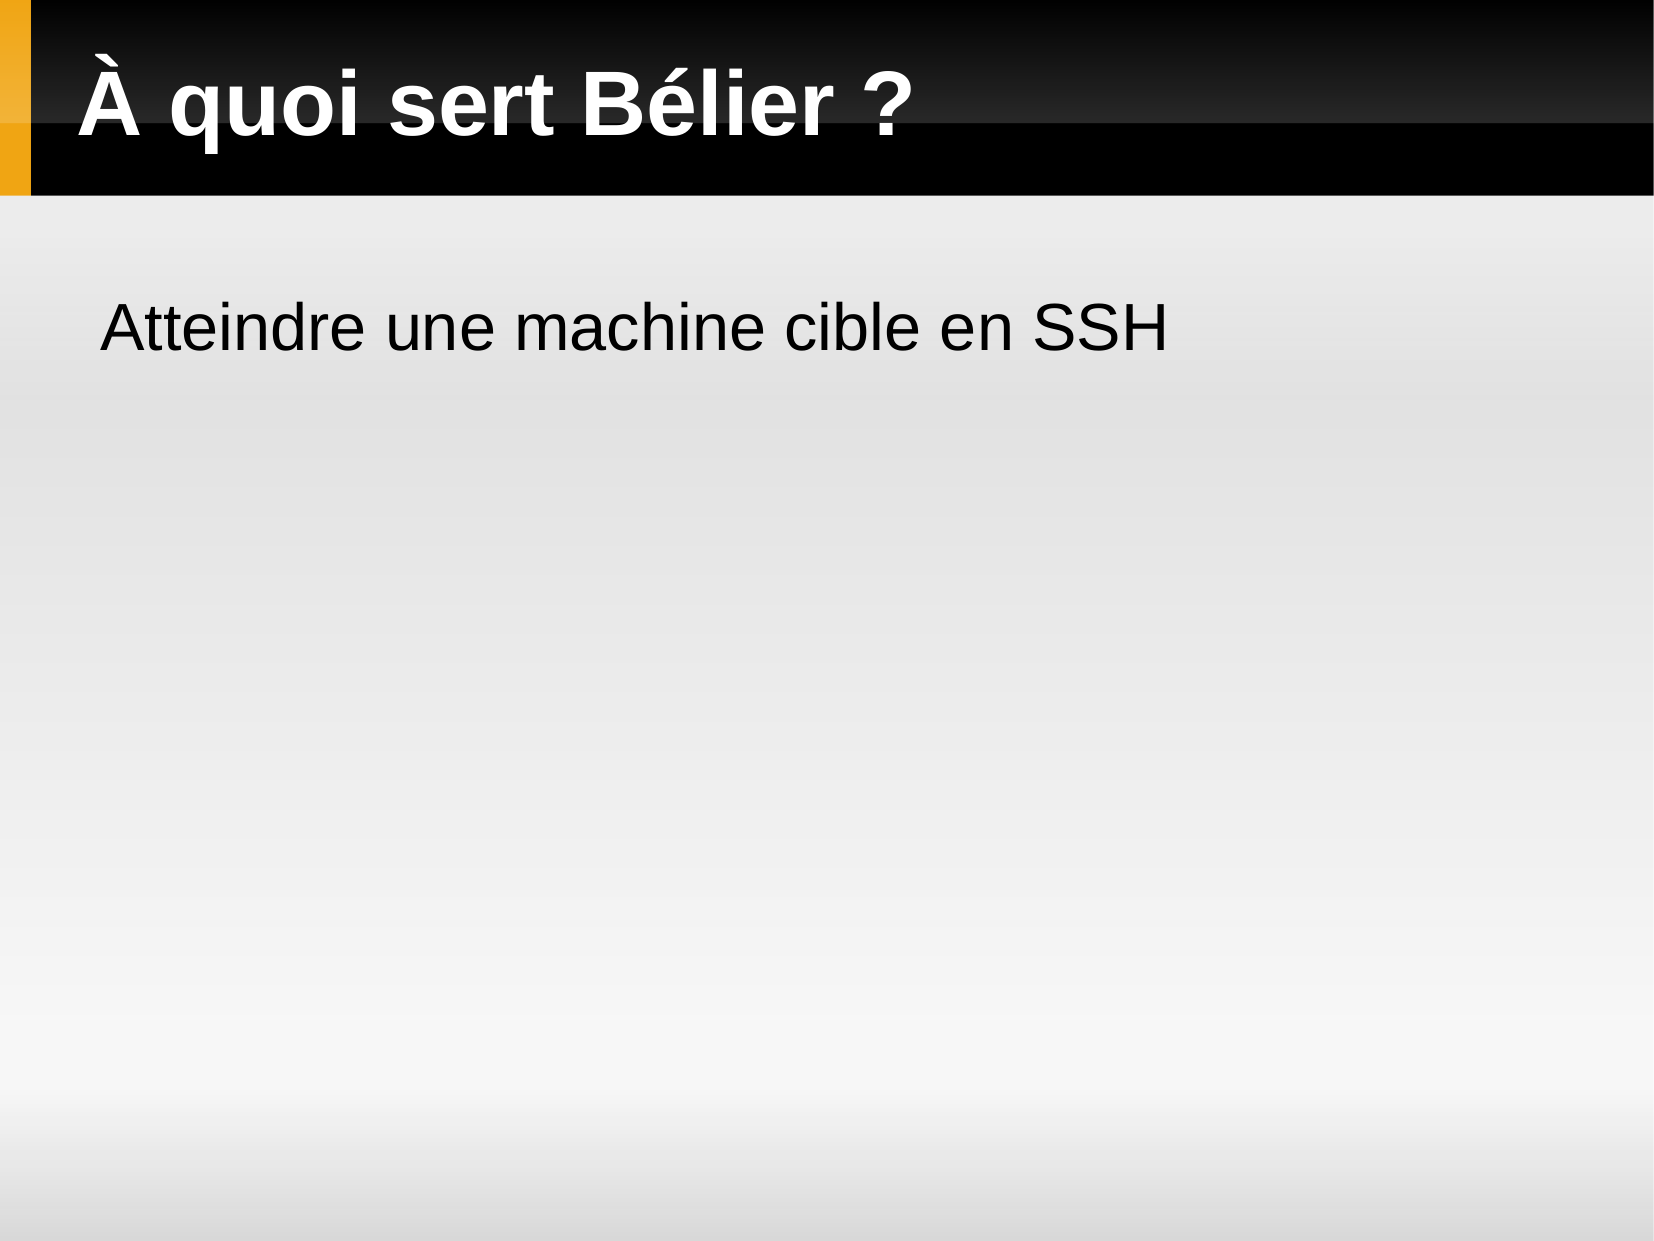

# À quoi sert Bélier ?
Atteindre une machine cible en SSH